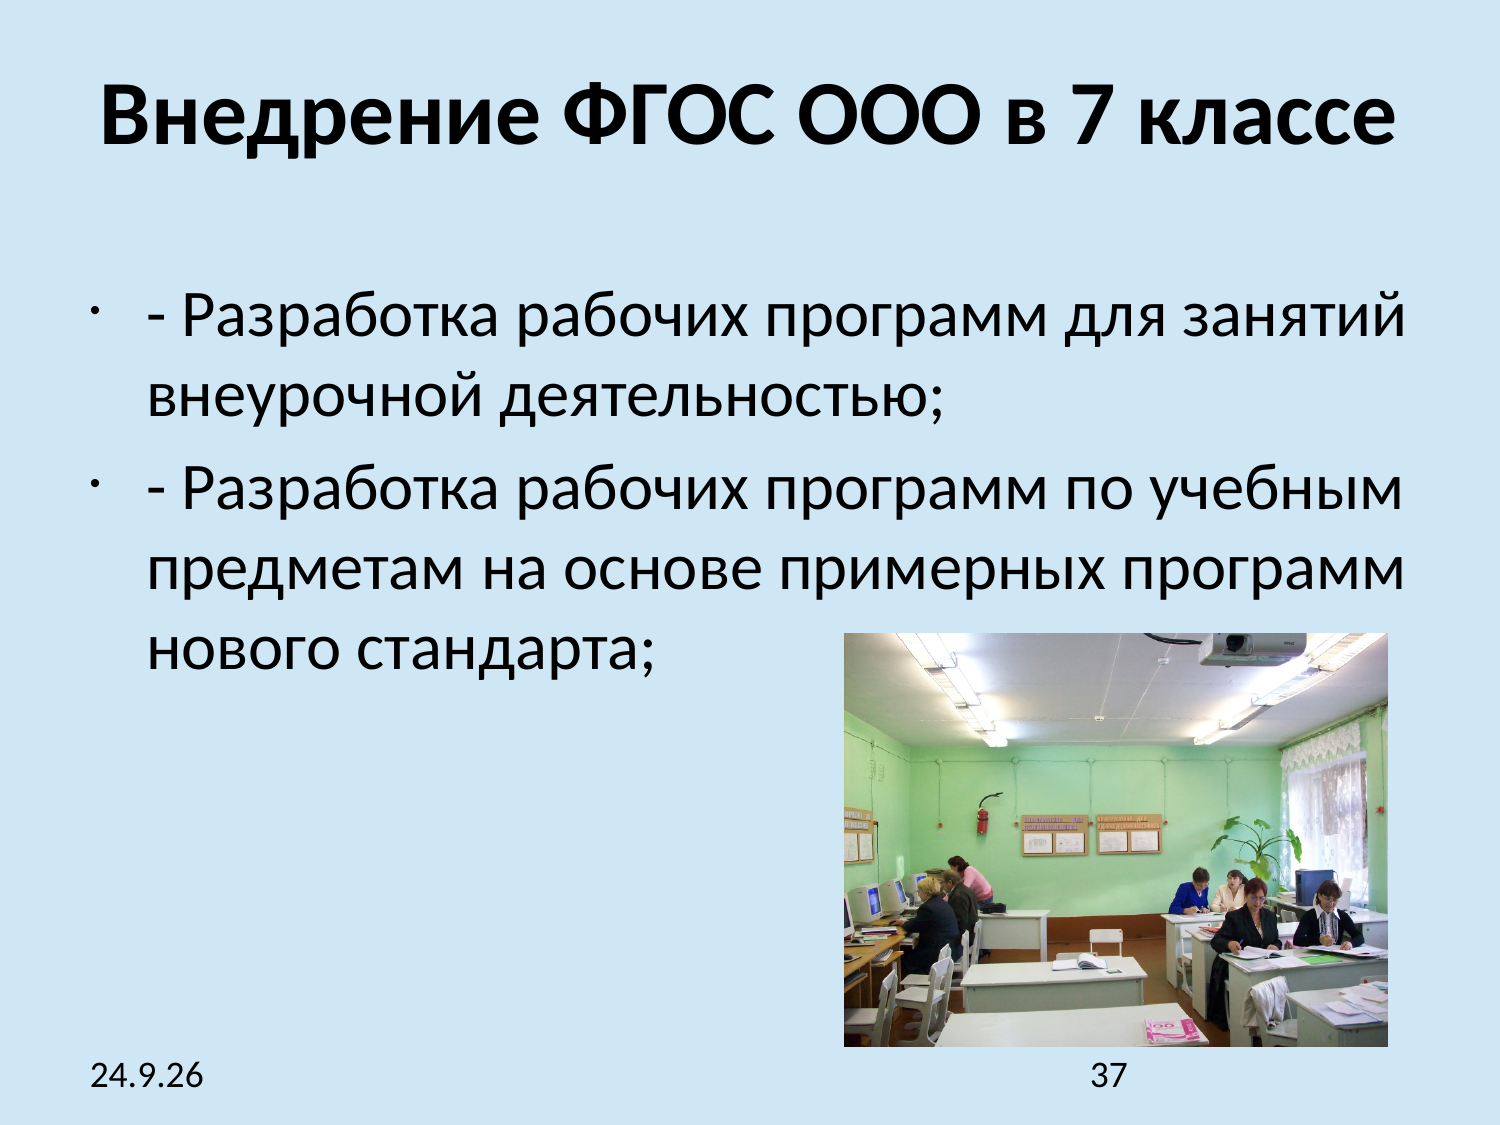

# Внедрение ФГОС ООО в 7 классе
- Разработка рабочих программ для занятий внеурочной деятельностью;
- Разработка рабочих программ по учебным предметам на основе примерных программ нового стандарта;